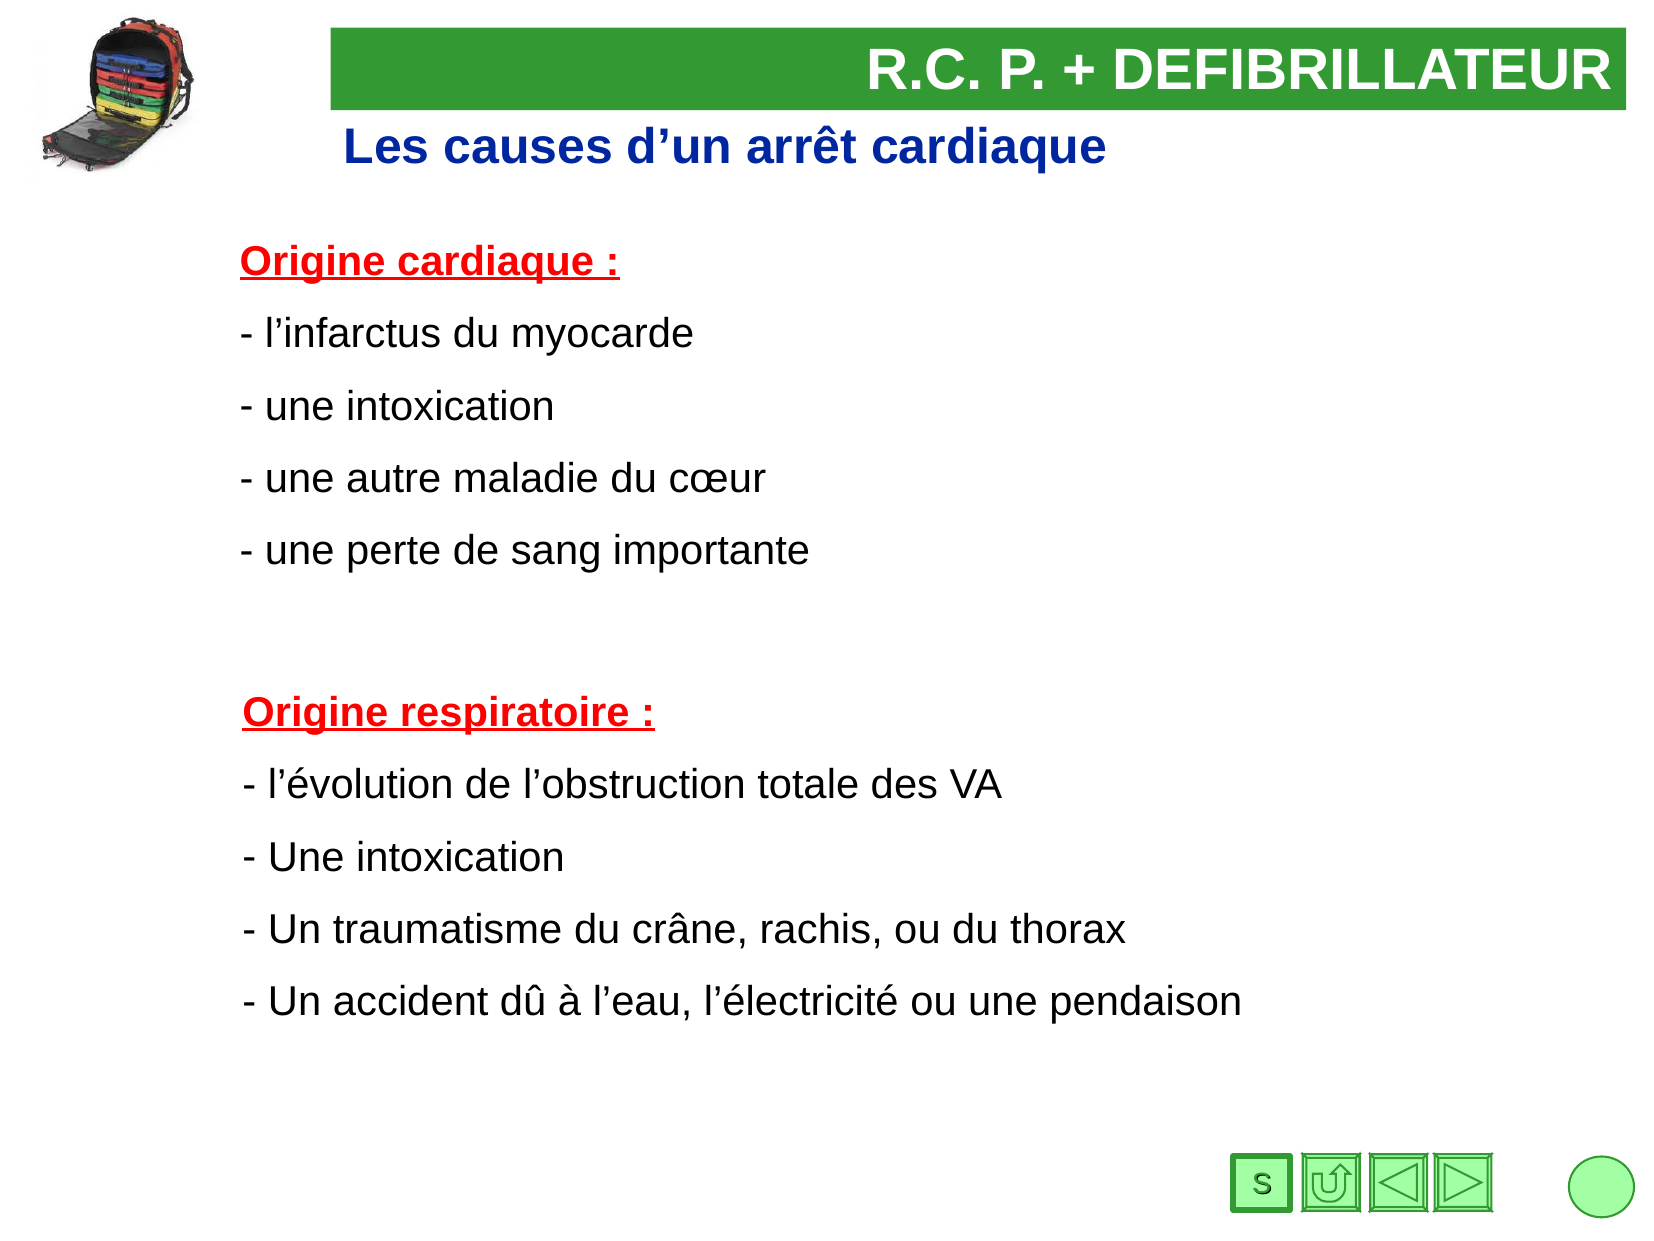

R.C. P. + DEFIBRILLATEUR
# Les causes d’un arrêt cardiaque
Origine cardiaque :
 l’infarctus du myocarde
 une intoxication
 une autre maladie du cœur
 une perte de sang importante
Origine respiratoire :
 l’évolution de l’obstruction totale des VA
 Une intoxication
 Un traumatisme du crâne, rachis, ou du thorax
 Un accident dû à l’eau, l’électricité ou une pendaison